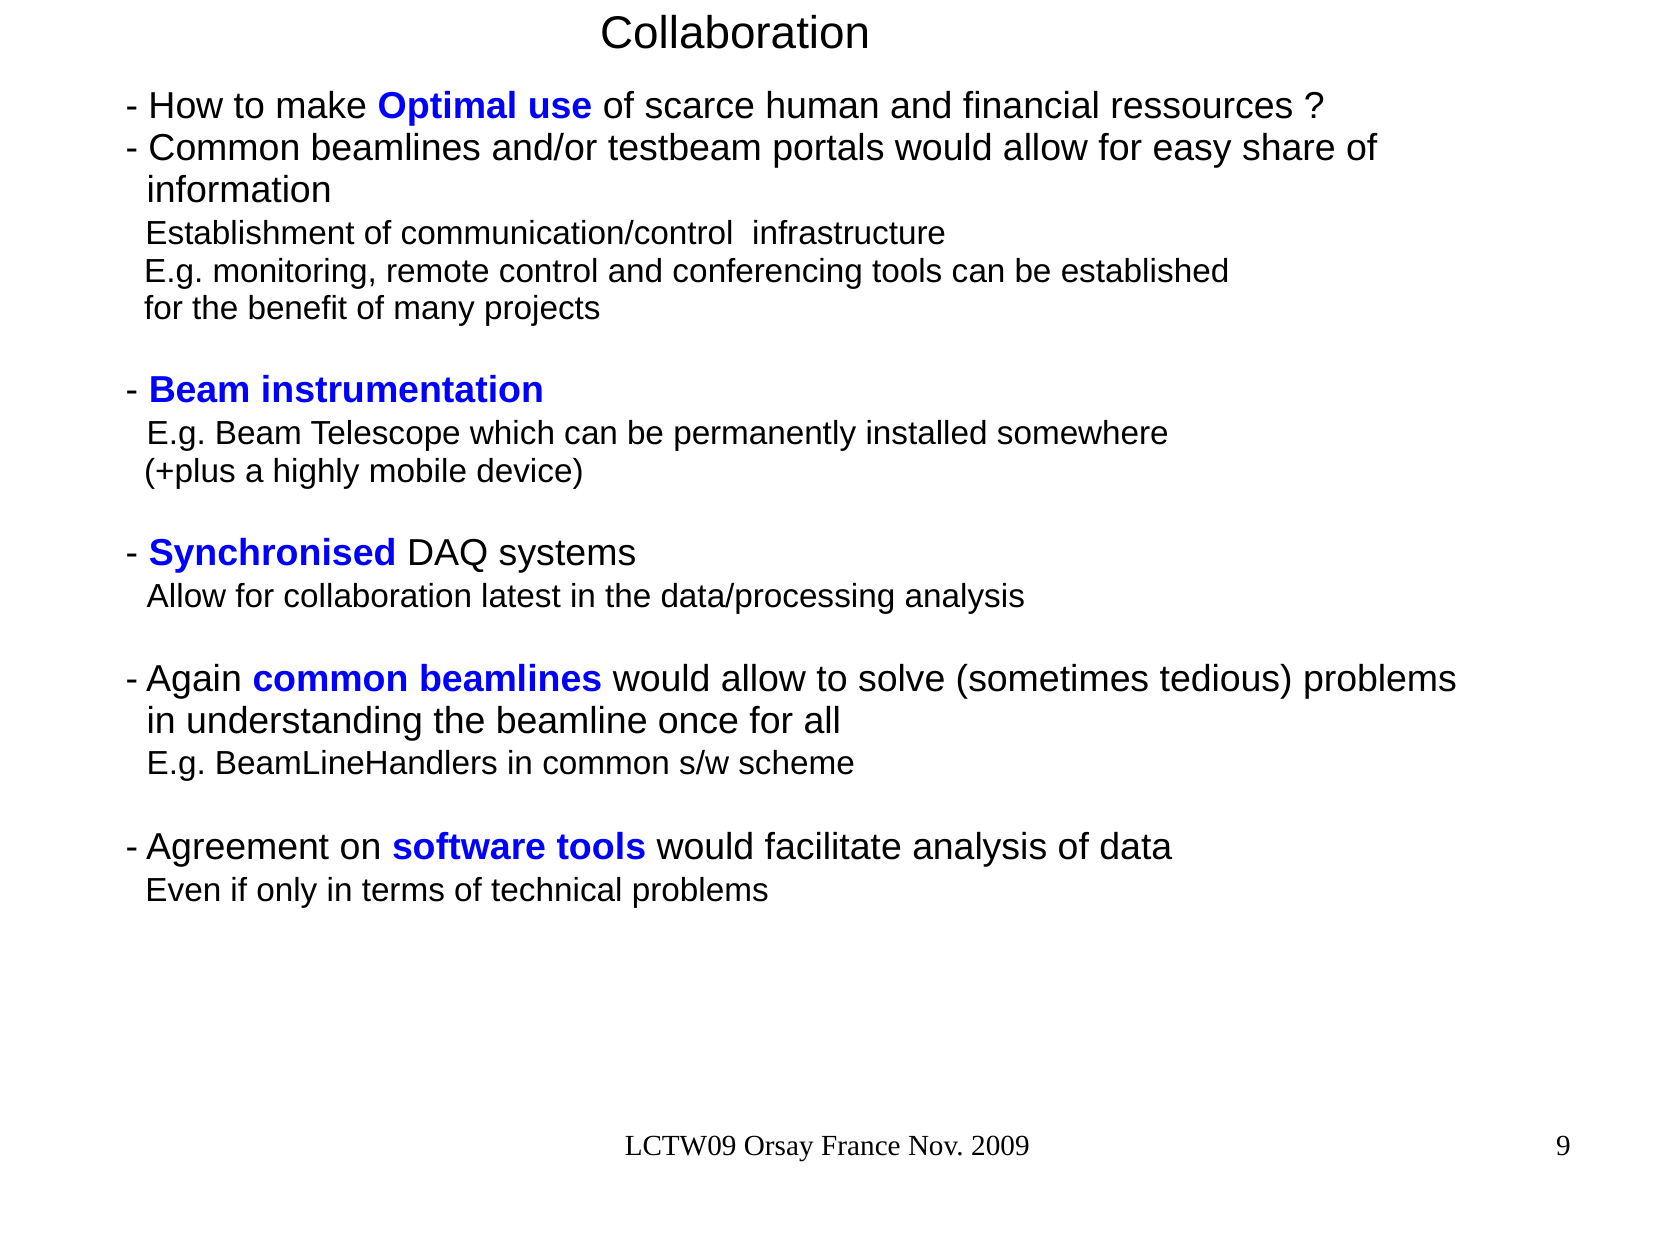

Collaboration
- How to make Optimal use of scarce human and financial ressources ?
- Common beamlines and/or testbeam portals would allow for easy share of
 information
 Establishment of communication/control infrastructure
 E.g. monitoring, remote control and conferencing tools can be established
 for the benefit of many projects
- Beam instrumentation
 E.g. Beam Telescope which can be permanently installed somewhere
 (+plus a highly mobile device)
- Synchronised DAQ systems
 Allow for collaboration latest in the data/processing analysis
- Again common beamlines would allow to solve (sometimes tedious) problems
 in understanding the beamline once for all
 E.g. BeamLineHandlers in common s/w scheme
- Agreement on software tools would facilitate analysis of data
 Even if only in terms of technical problems
LCTW09 Orsay France Nov. 2009
9